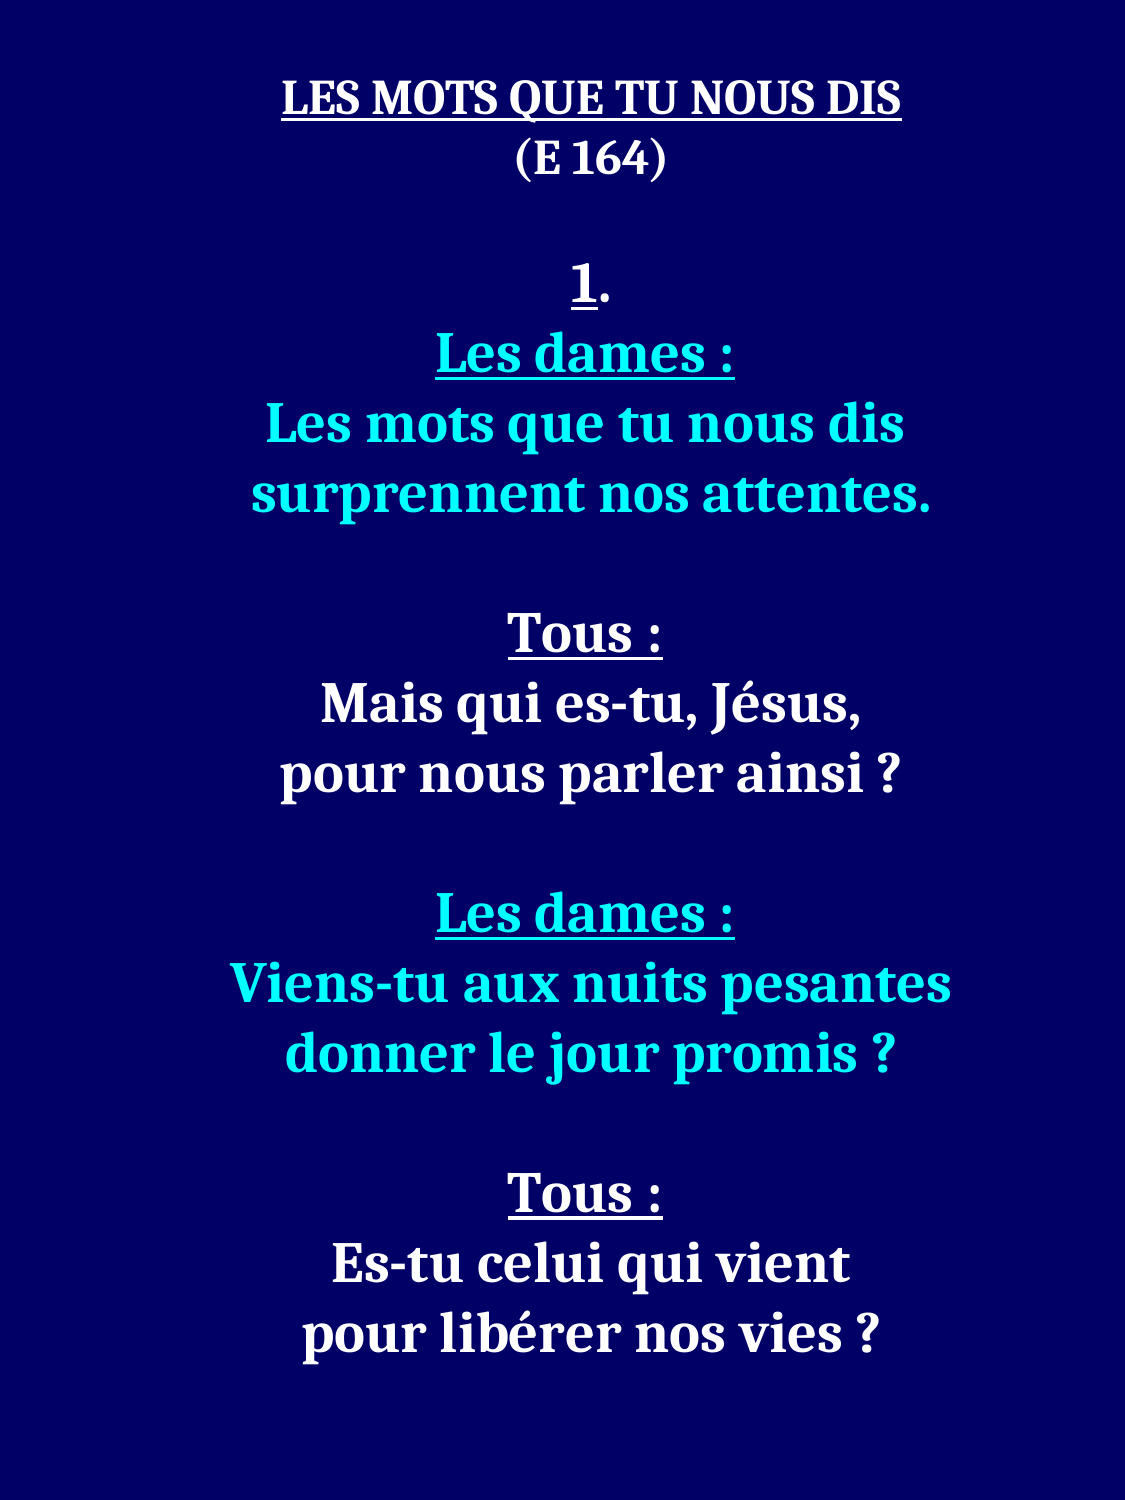

LES MOTS QUE TU NOUS DIS
(E 164)
1.
Les dames :
Les mots que tu nous dis
surprennent nos attentes.
Tous :
Mais qui es-tu, Jésus,
pour nous parler ainsi ?
Les dames :
Viens-tu aux nuits pesantes
donner le jour promis ?
Tous :
Es-tu celui qui vient
pour libérer nos vies ?